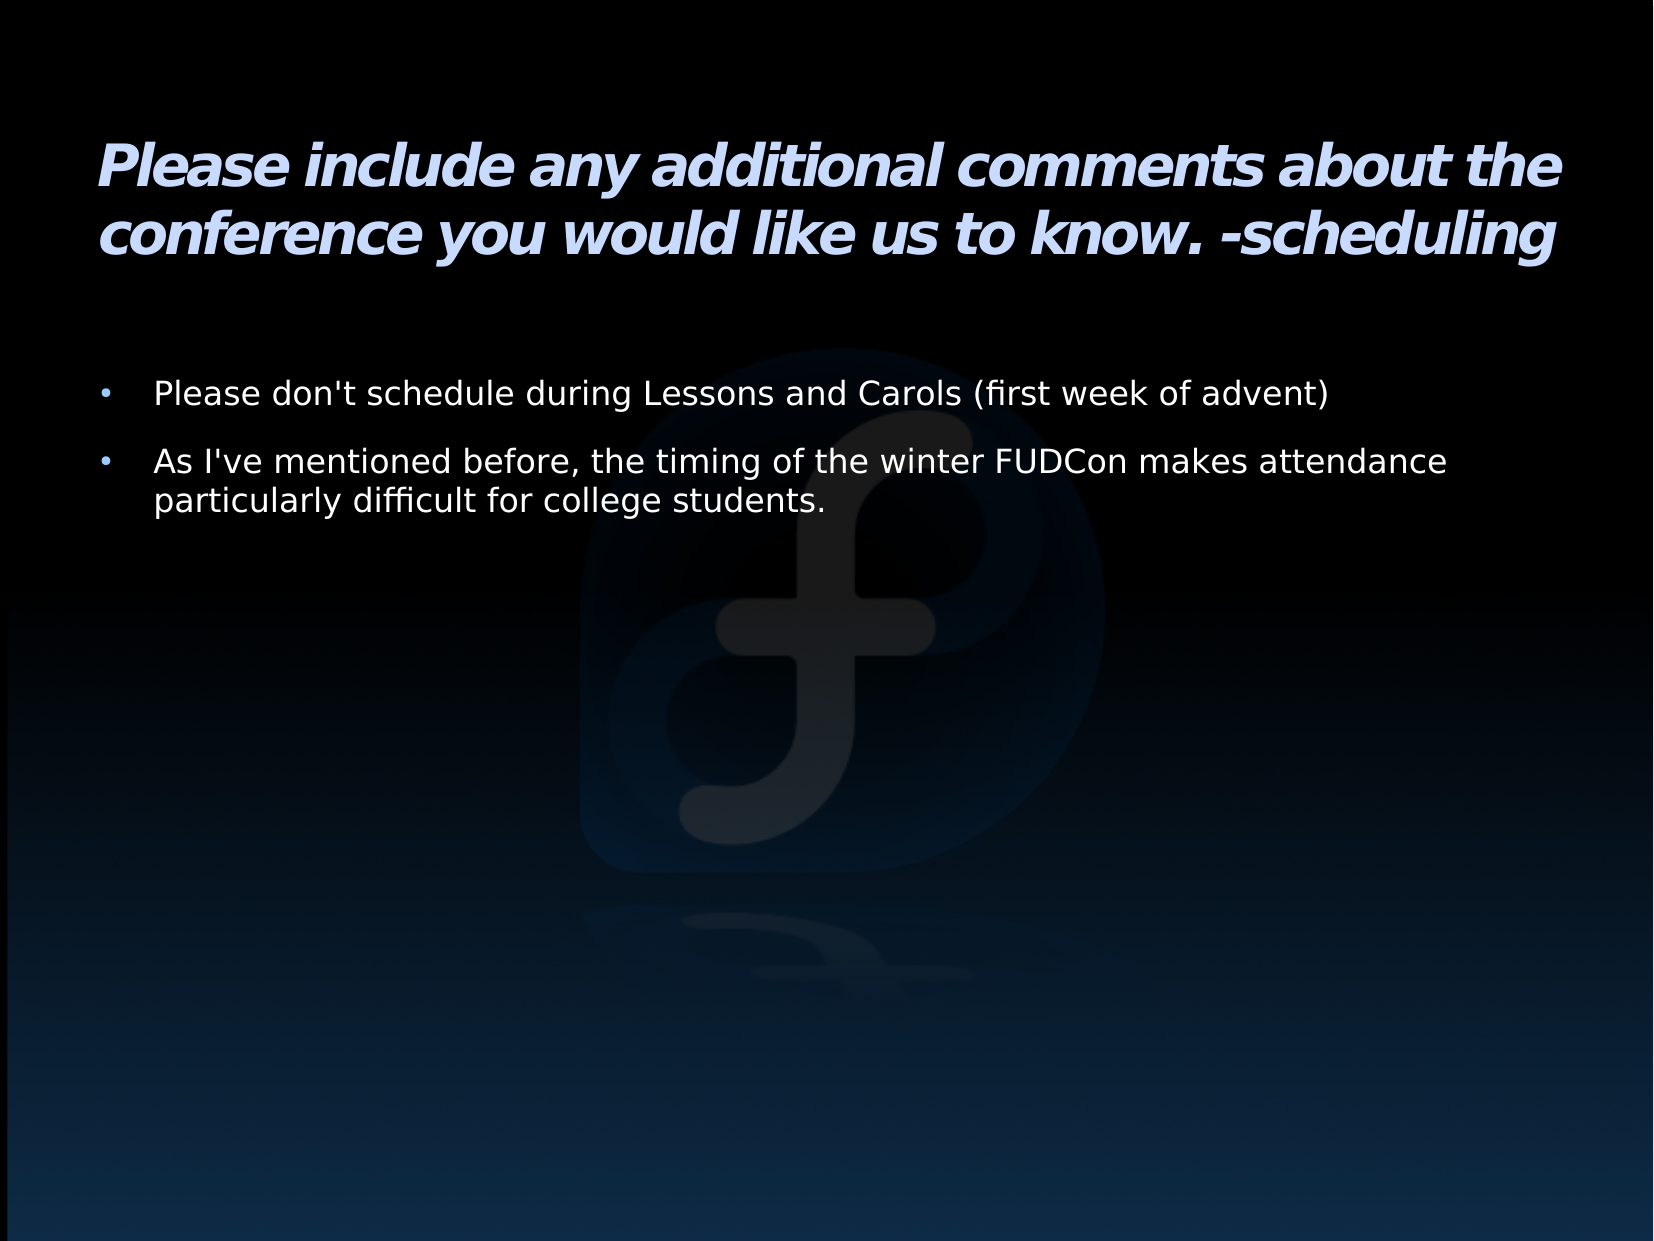

# Please include any additional comments about the conference you would like us to know. -scheduling
Please don't schedule during Lessons and Carols (first week of advent)
As I've mentioned before, the timing of the winter FUDCon makes attendance particularly difficult for college students.